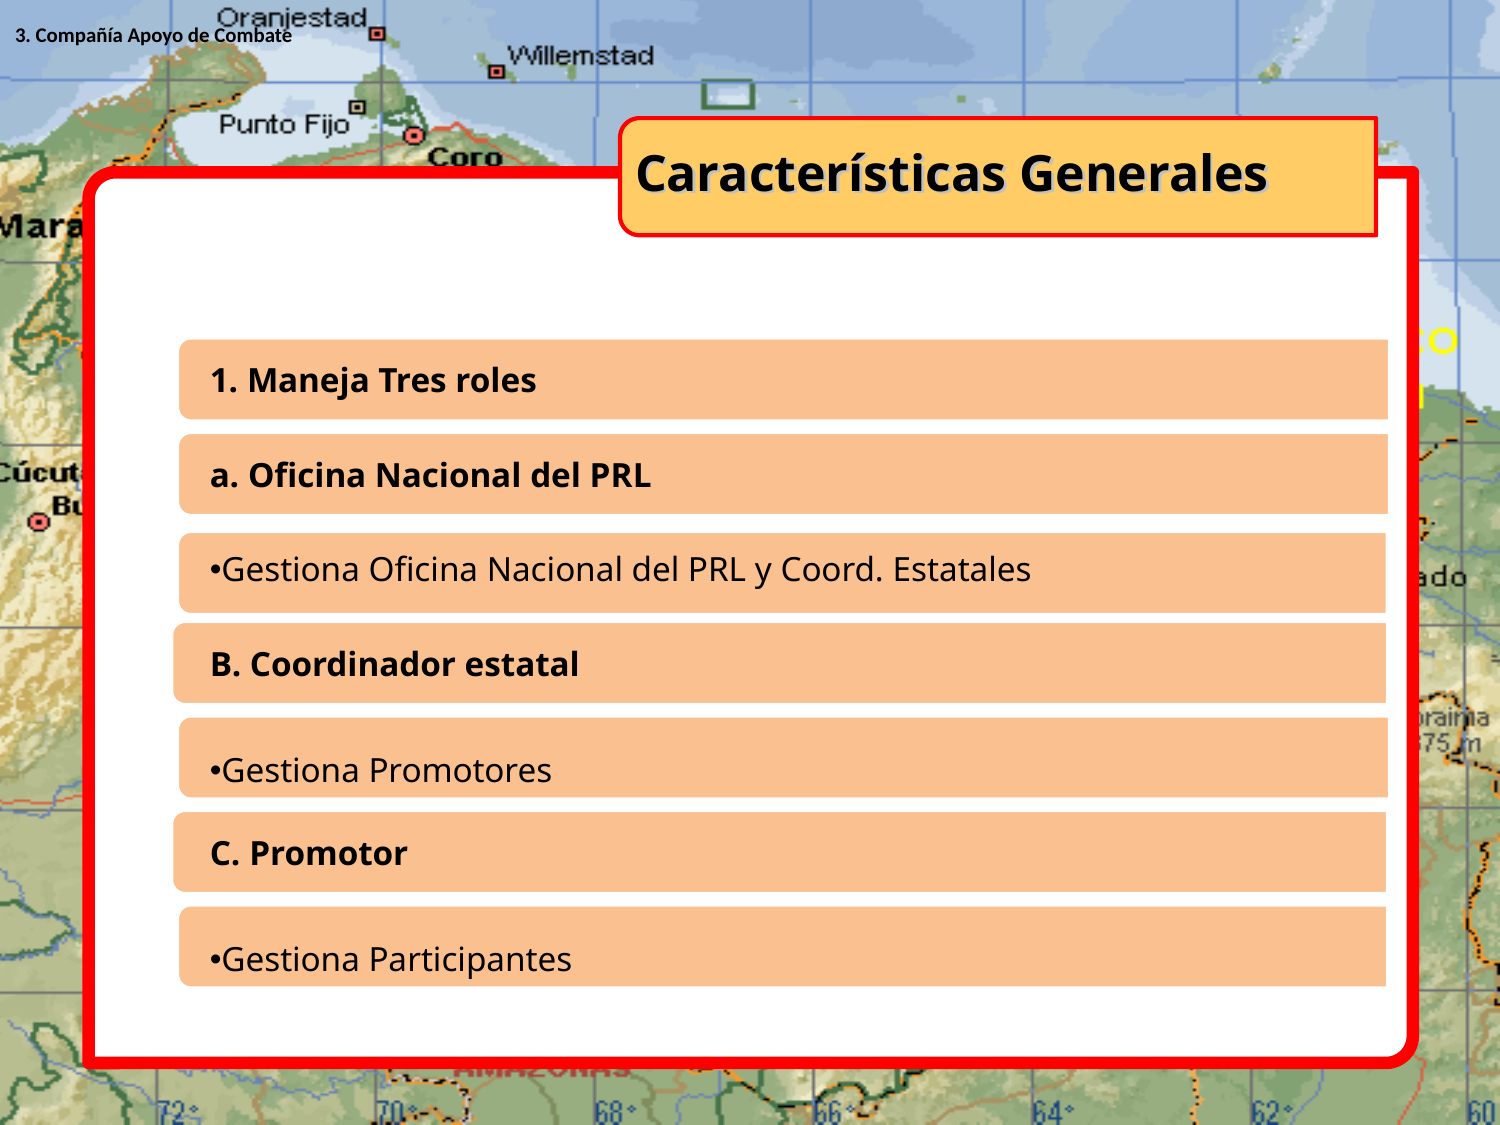

3. Compañía Apoyo de Combate
Características Generales
1. Maneja Tres roles
a. Oficina Nacional del PRL
Gestiona Oficina Nacional del PRL y Coord. Estatales
B. Coordinador estatal
Gestiona Promotores
C. Promotor
Gestiona Participantes